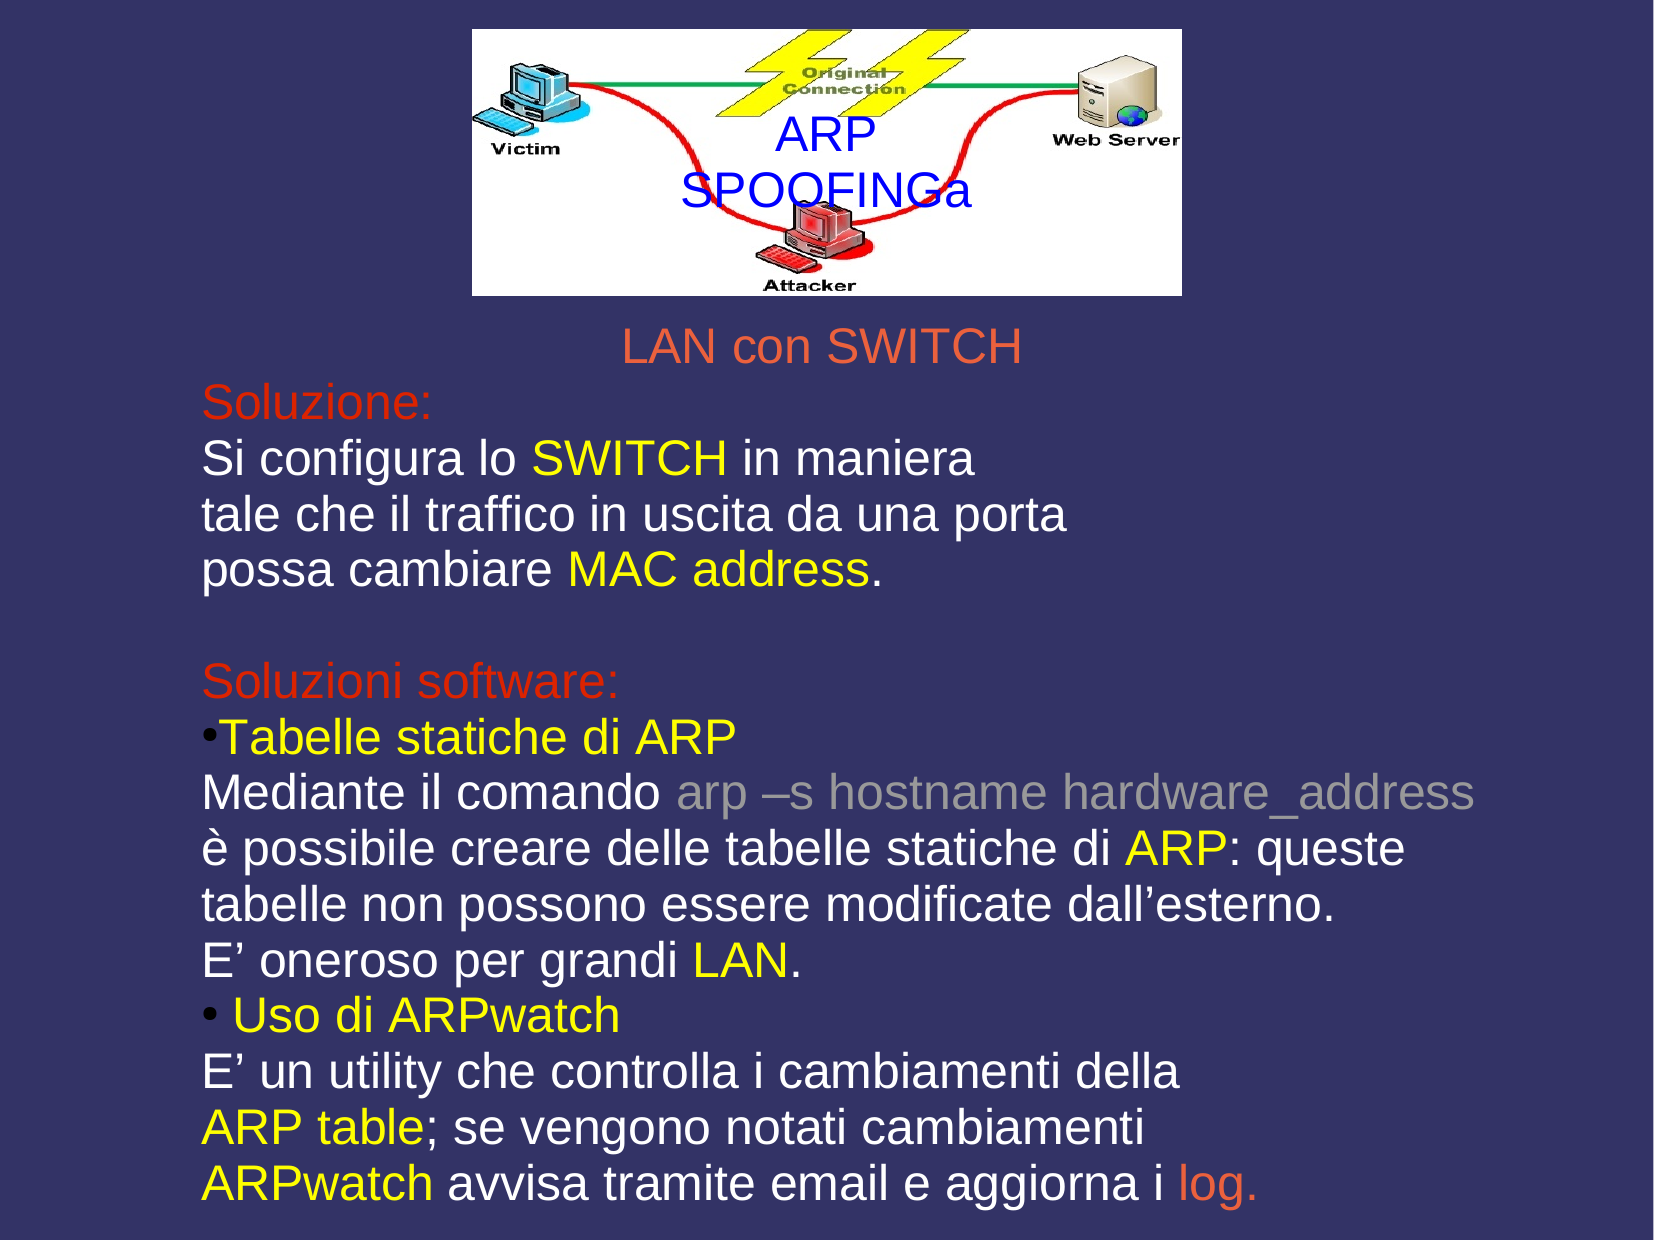

ARP
SPOOFINGa
 LAN con SWITCH
Soluzione:
Si configura lo SWITCH in maniera
tale che il traffico in uscita da una porta
possa cambiare MAC address.
Soluzioni software:
Tabelle statiche di ARP
Mediante il comando arp –s hostname hardware_address
è possibile creare delle tabelle statiche di ARP: queste
tabelle non possono essere modificate dall’esterno.
E’ oneroso per grandi LAN.
 Uso di ARPwatch
E’ un utility che controlla i cambiamenti della
ARP table; se vengono notati cambiamenti
ARPwatch avvisa tramite email e aggiorna i log.